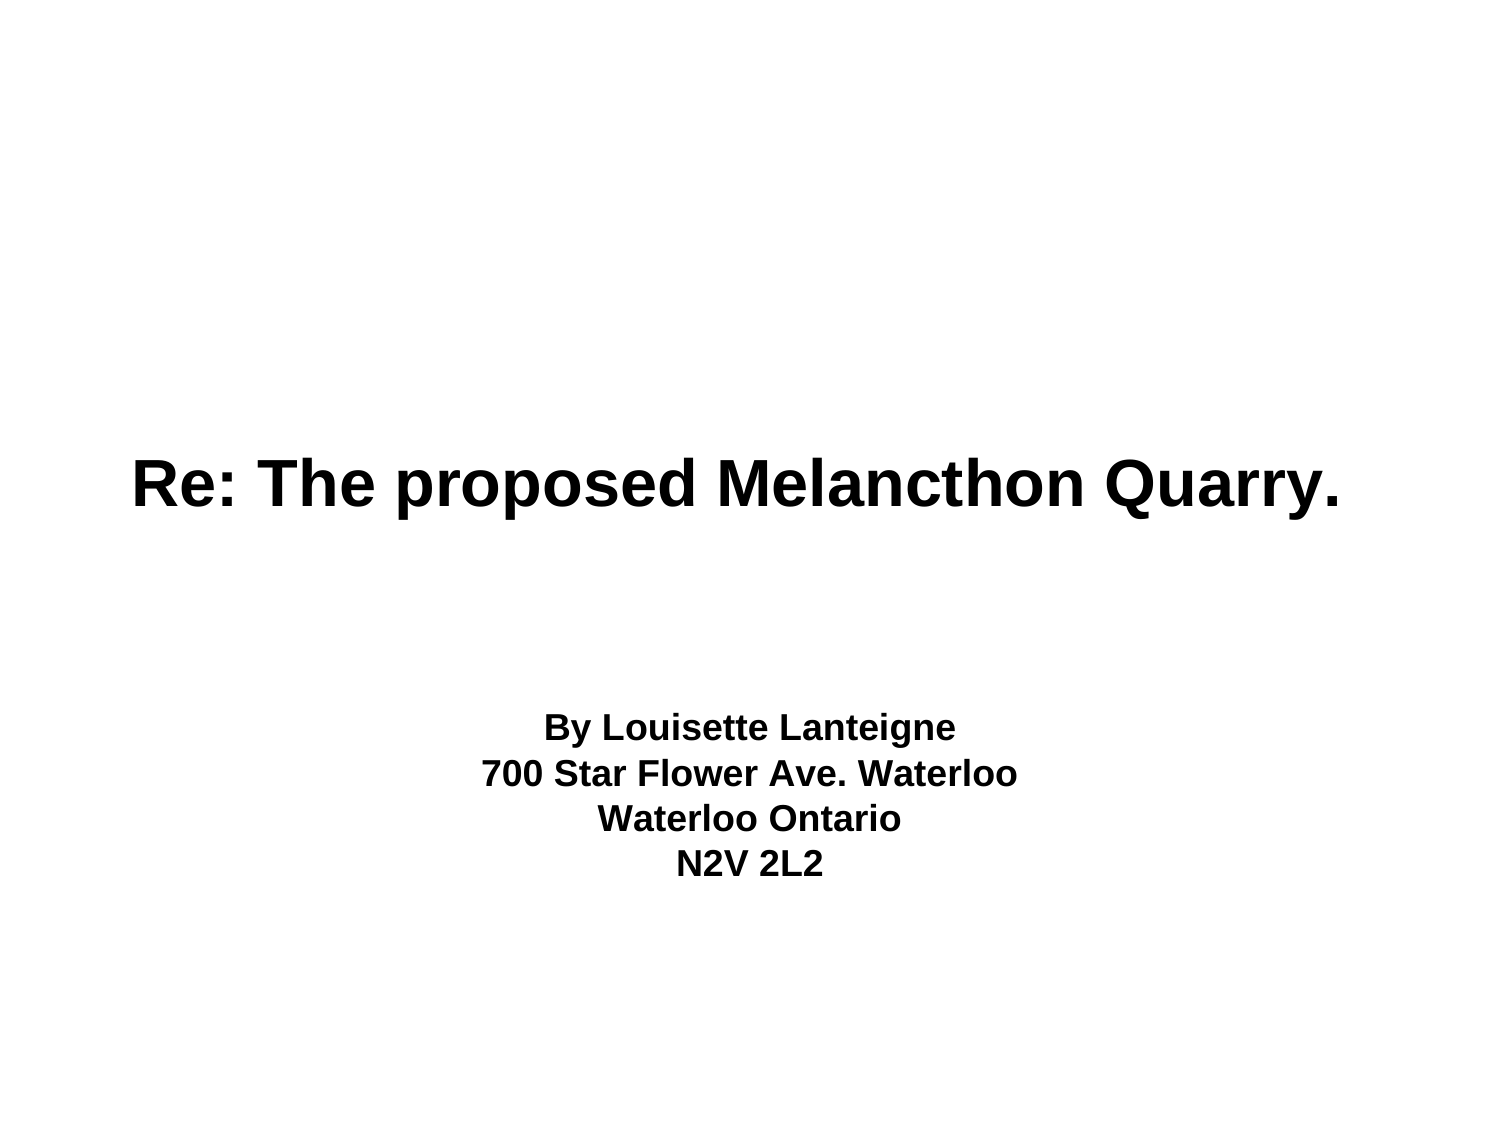

# Re: The proposed Melancthon Quarry.
By Louisette Lanteigne
700 Star Flower Ave. Waterloo
Waterloo Ontario
N2V 2L2